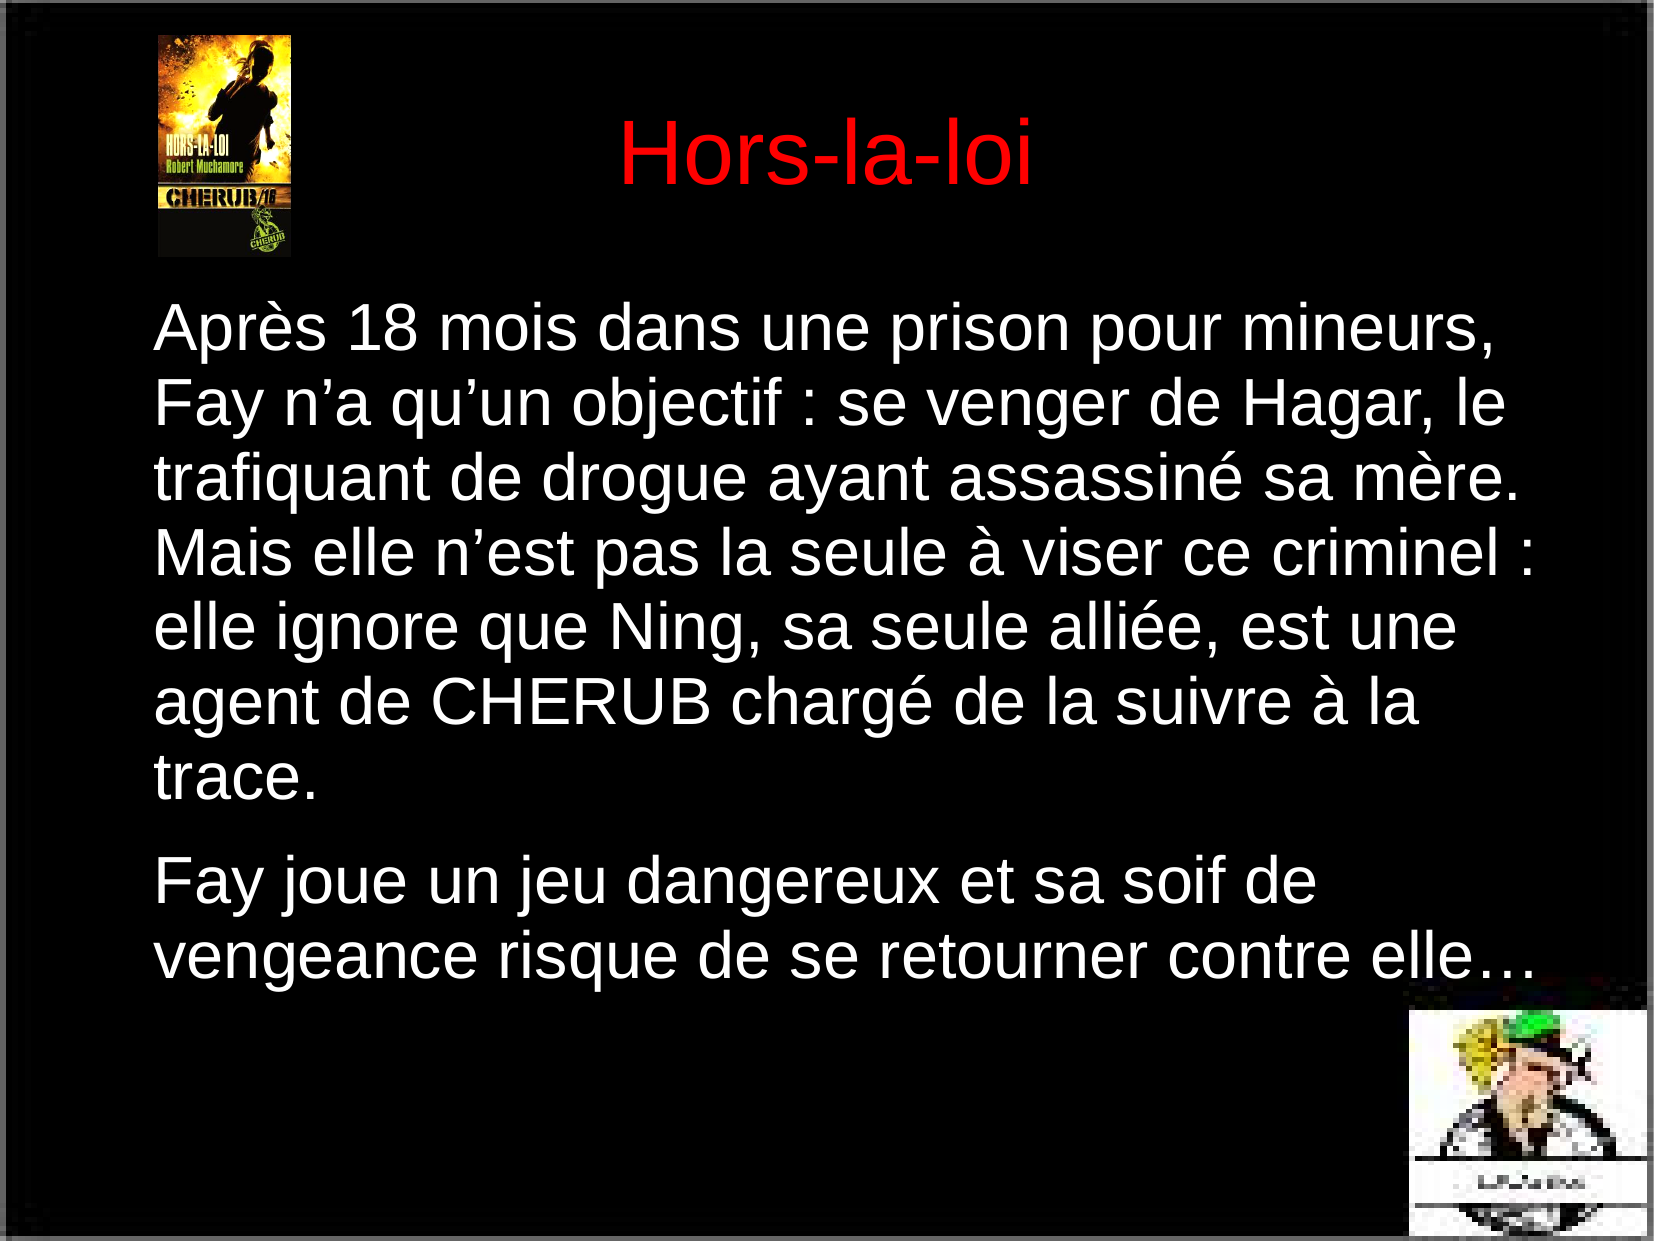

# Hors-la-loi
Après 18 mois dans une prison pour mineurs, Fay n’a qu’un objectif : se venger de Hagar, le trafiquant de drogue ayant assassiné sa mère. Mais elle n’est pas la seule à viser ce criminel : elle ignore que Ning, sa seule alliée, est une agent de CHERUB chargé de la suivre à la trace.
Fay joue un jeu dangereux et sa soif de vengeance risque de se retourner contre elle…